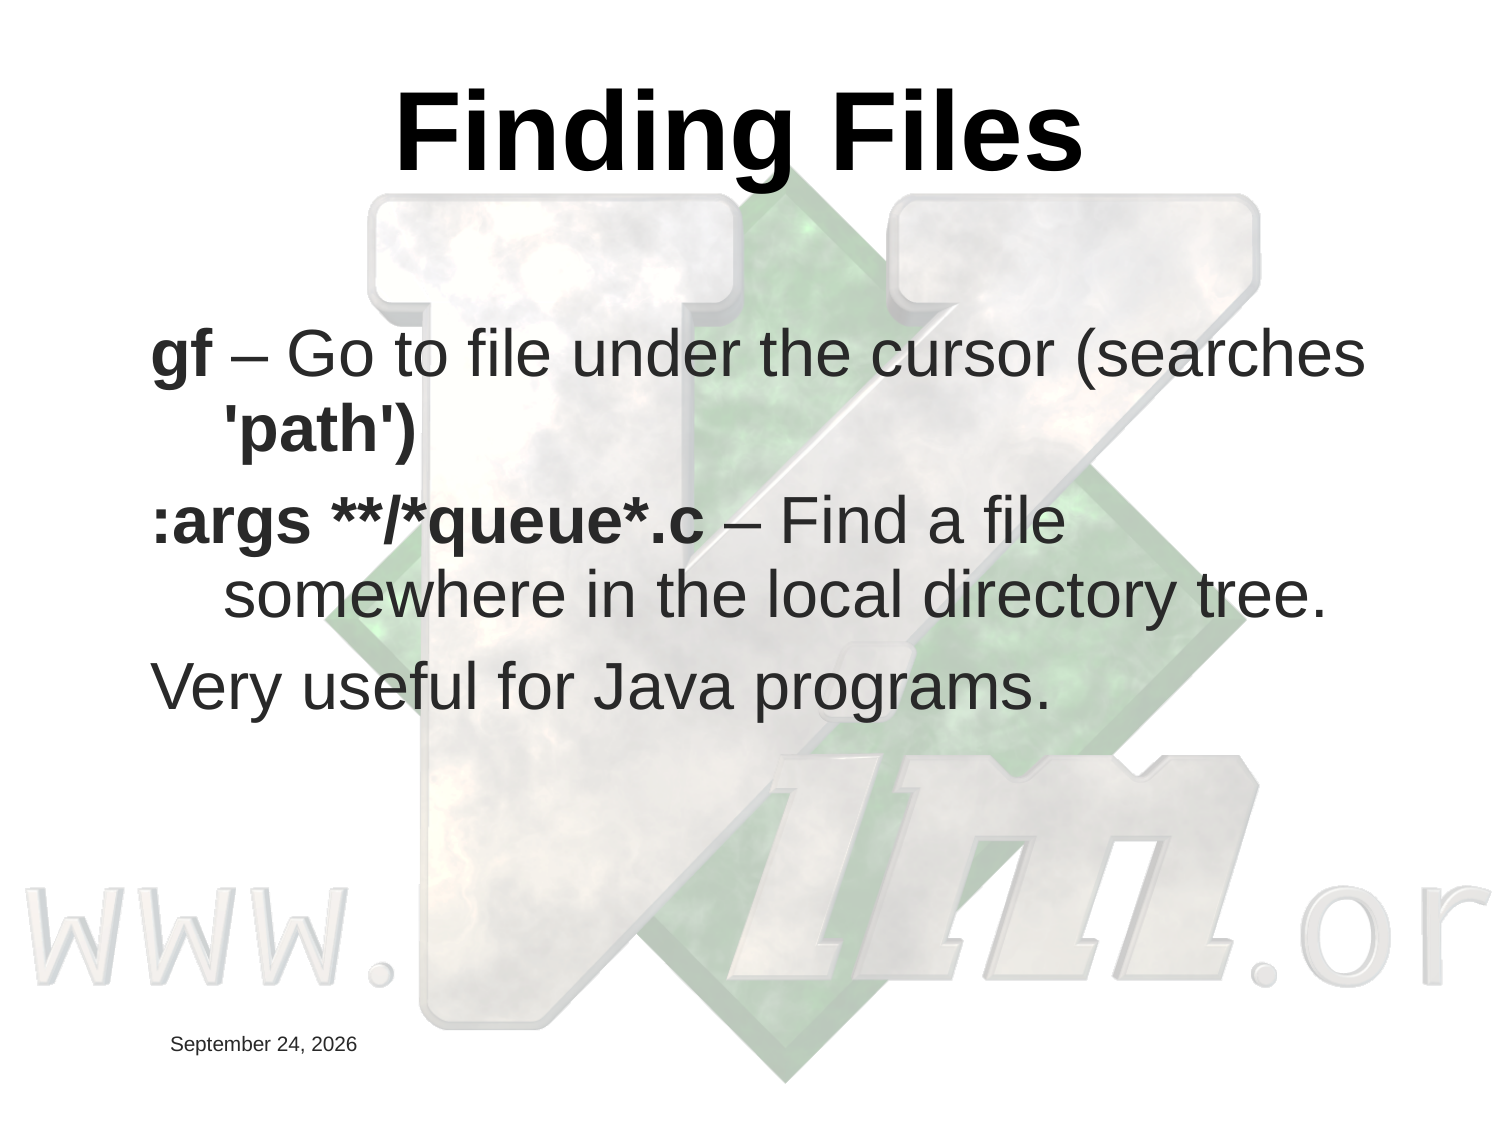

# Finding Files
gf – Go to file under the cursor (searches 'path')
:args **/*queue*.c – Find a file somewhere in the local directory tree.
Very useful for Java programs.